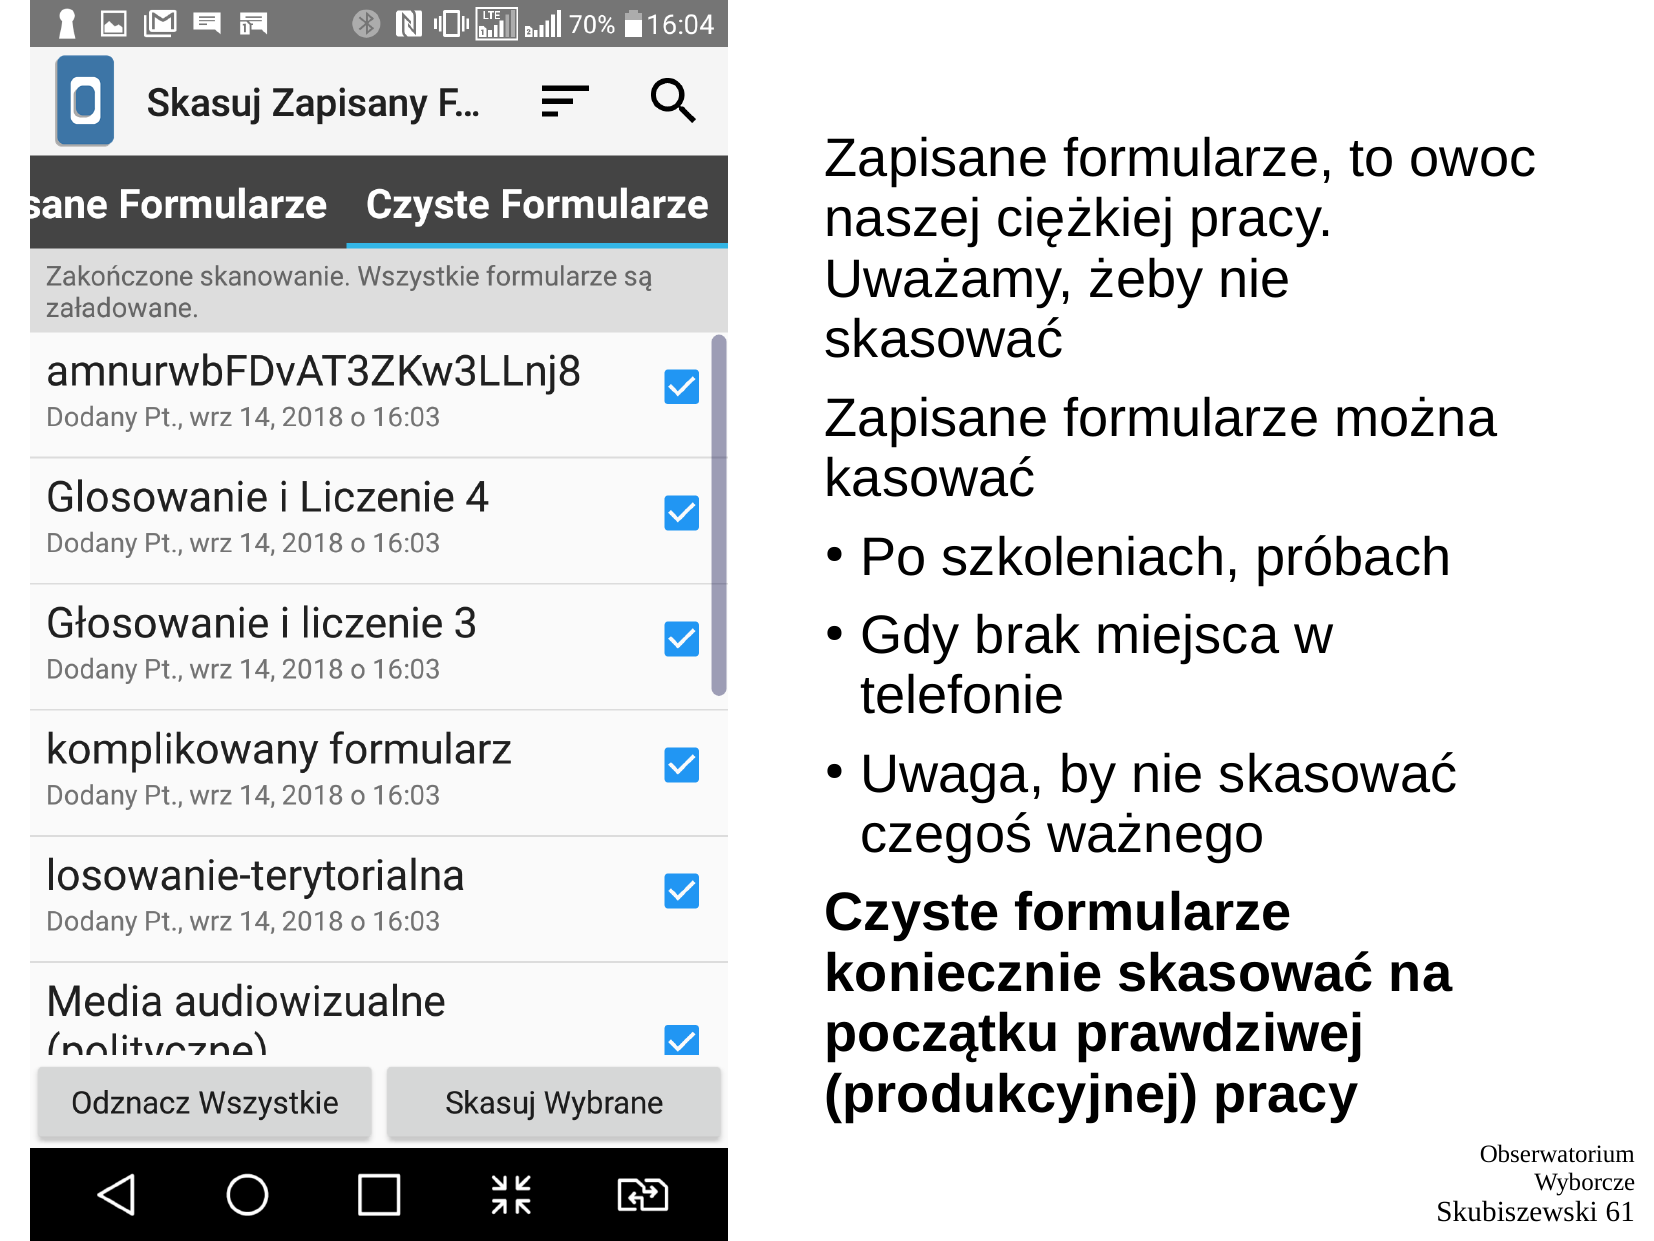

Zapisane formularze, to owoc naszej ciężkiej pracy. Uważamy, żeby nie skasować
Zapisane formularze można kasować
Po szkoleniach, próbach
Gdy brak miejsca w telefonie
Uwaga, by nie skasować czegoś ważnego
Czyste formularze koniecznie skasować na początku prawdziwej (produkcyjnej) pracy
61